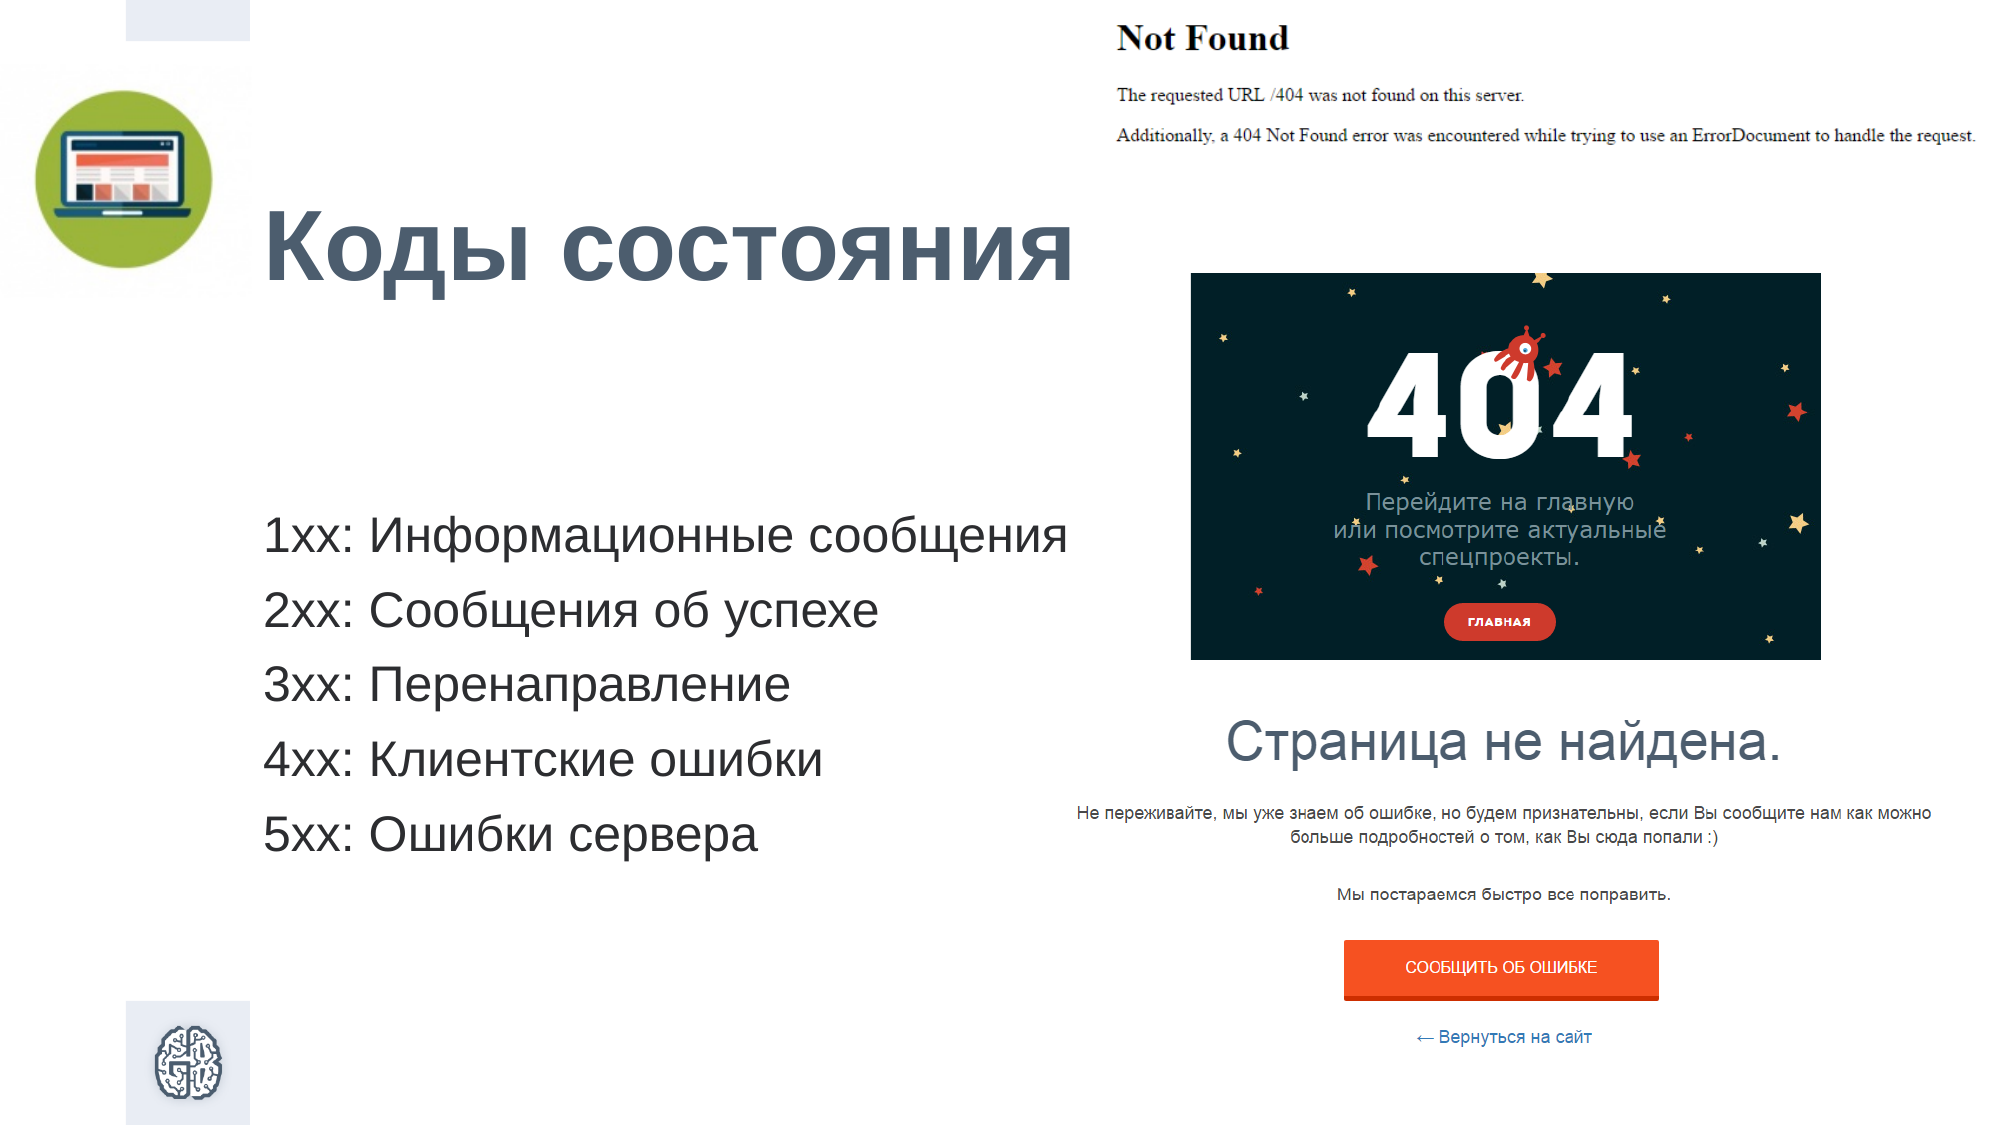

# Коды состояния
1xx: Информационные сообщения
2xx: Сообщения об успехе
3xx: Перенаправление
4xx: Клиентские ошибки
5xx: Ошибки сервера